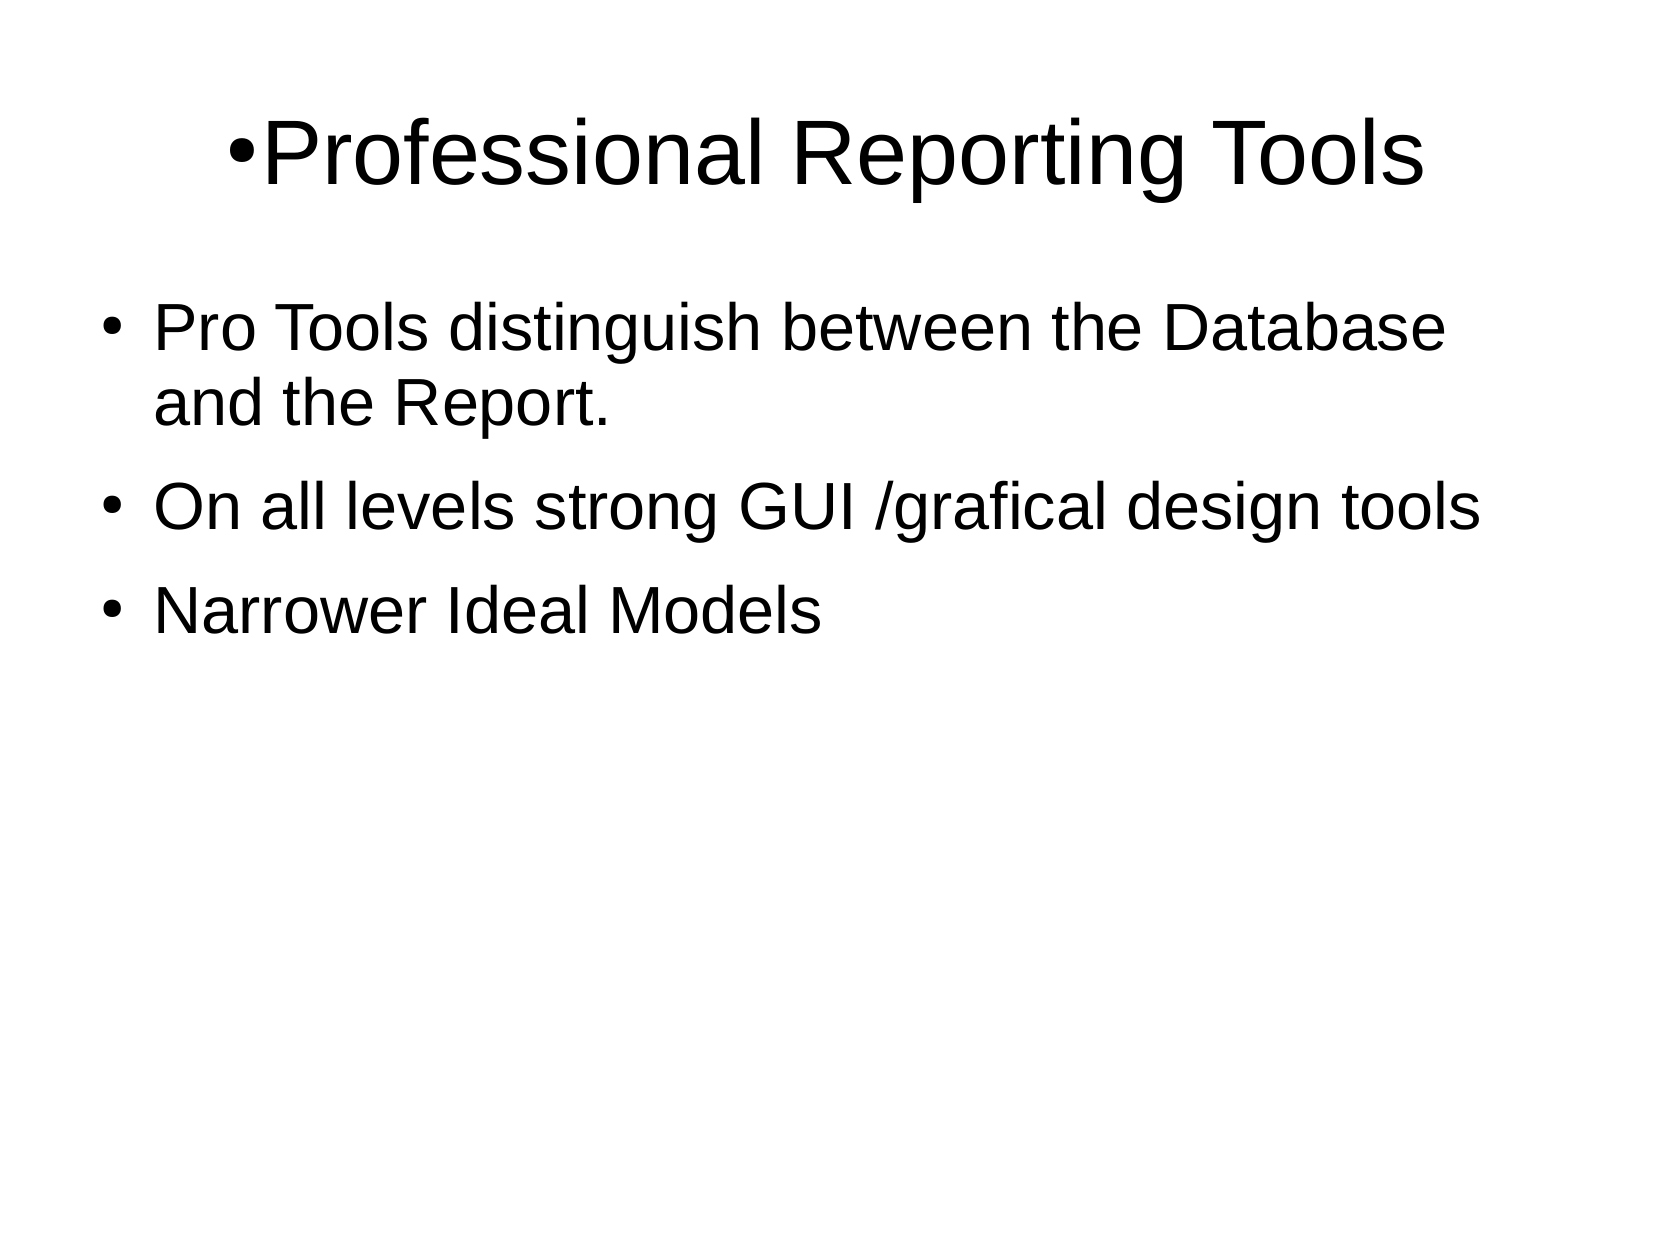

# Professional Reporting Tools
Pro Tools distinguish between the Database and the Report.
On all levels strong GUI /grafical design tools
Narrower Ideal Models